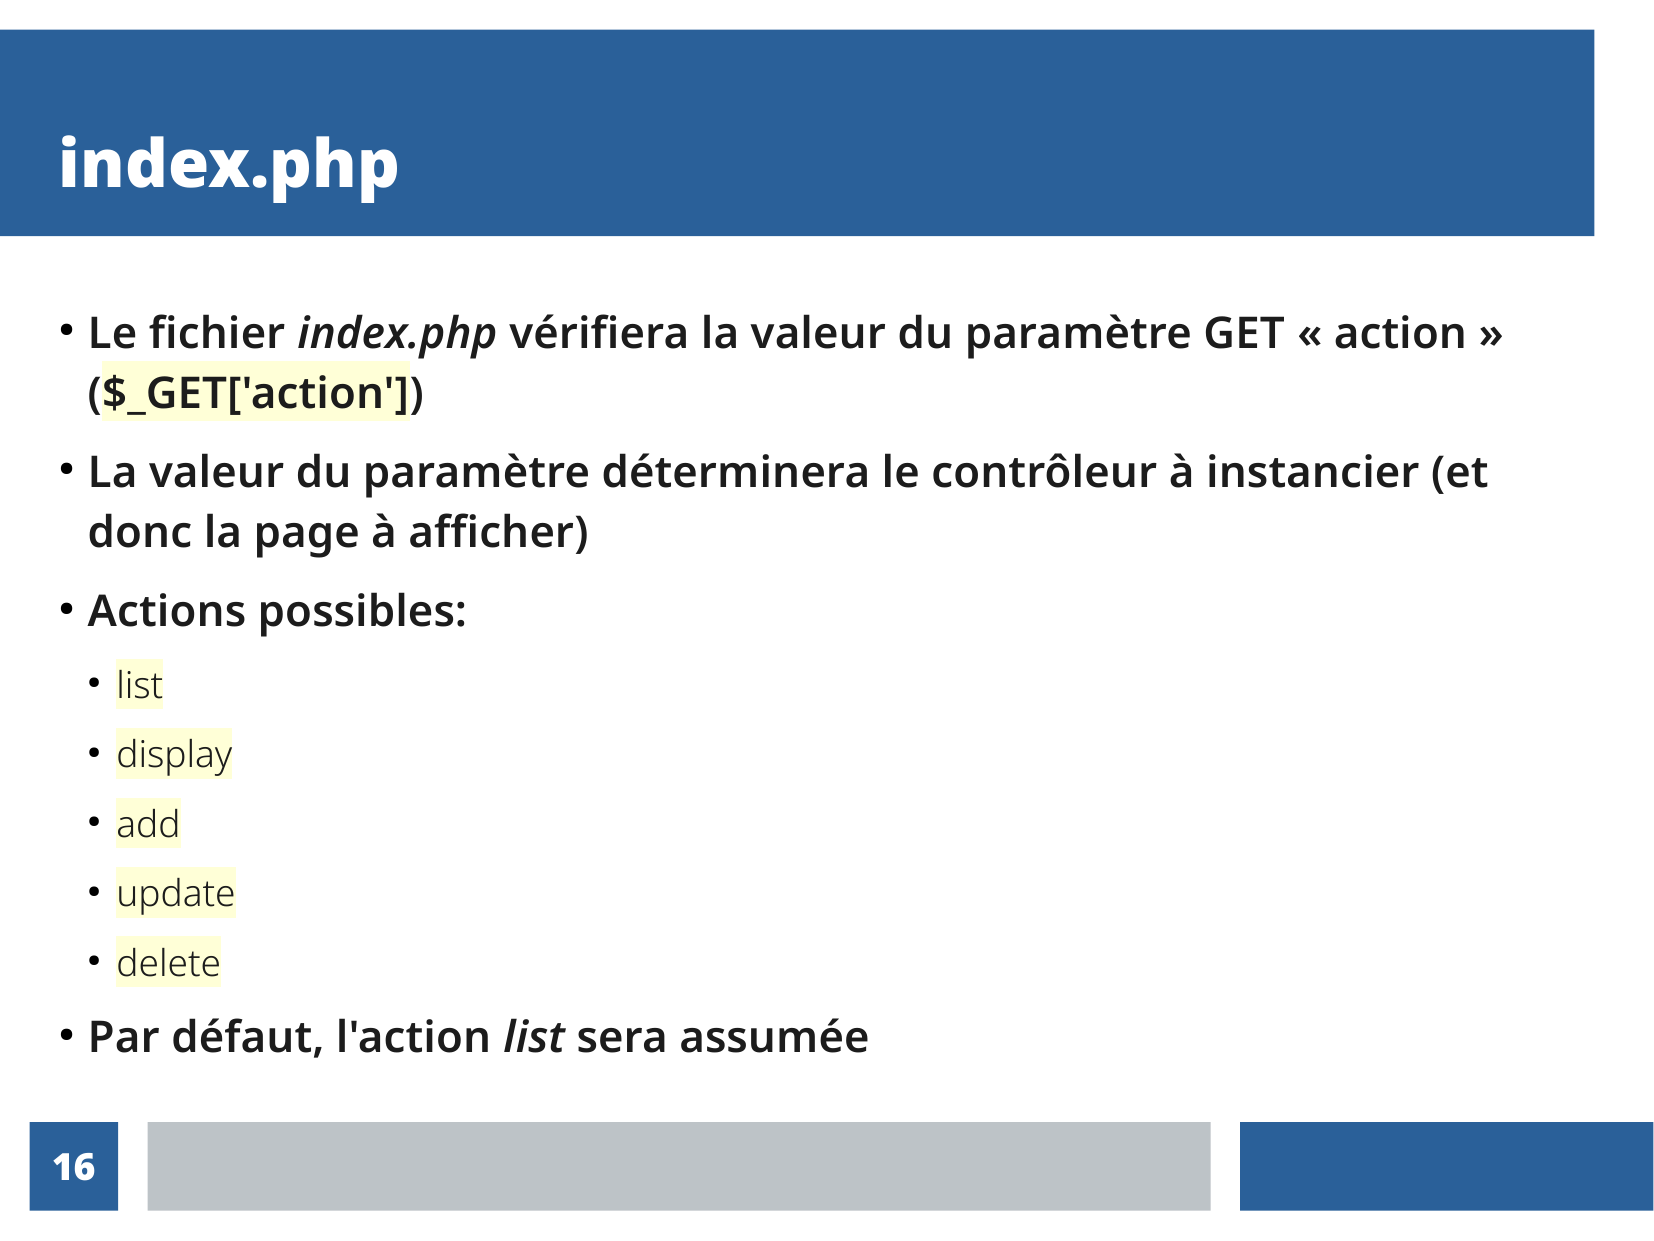

# index.php
Le fichier index.php vérifiera la valeur du paramètre GET « action » ($_GET['action'])
La valeur du paramètre déterminera le contrôleur à instancier (et donc la page à afficher)
Actions possibles:
list
display
add
update
delete
Par défaut, l'action list sera assumée
16